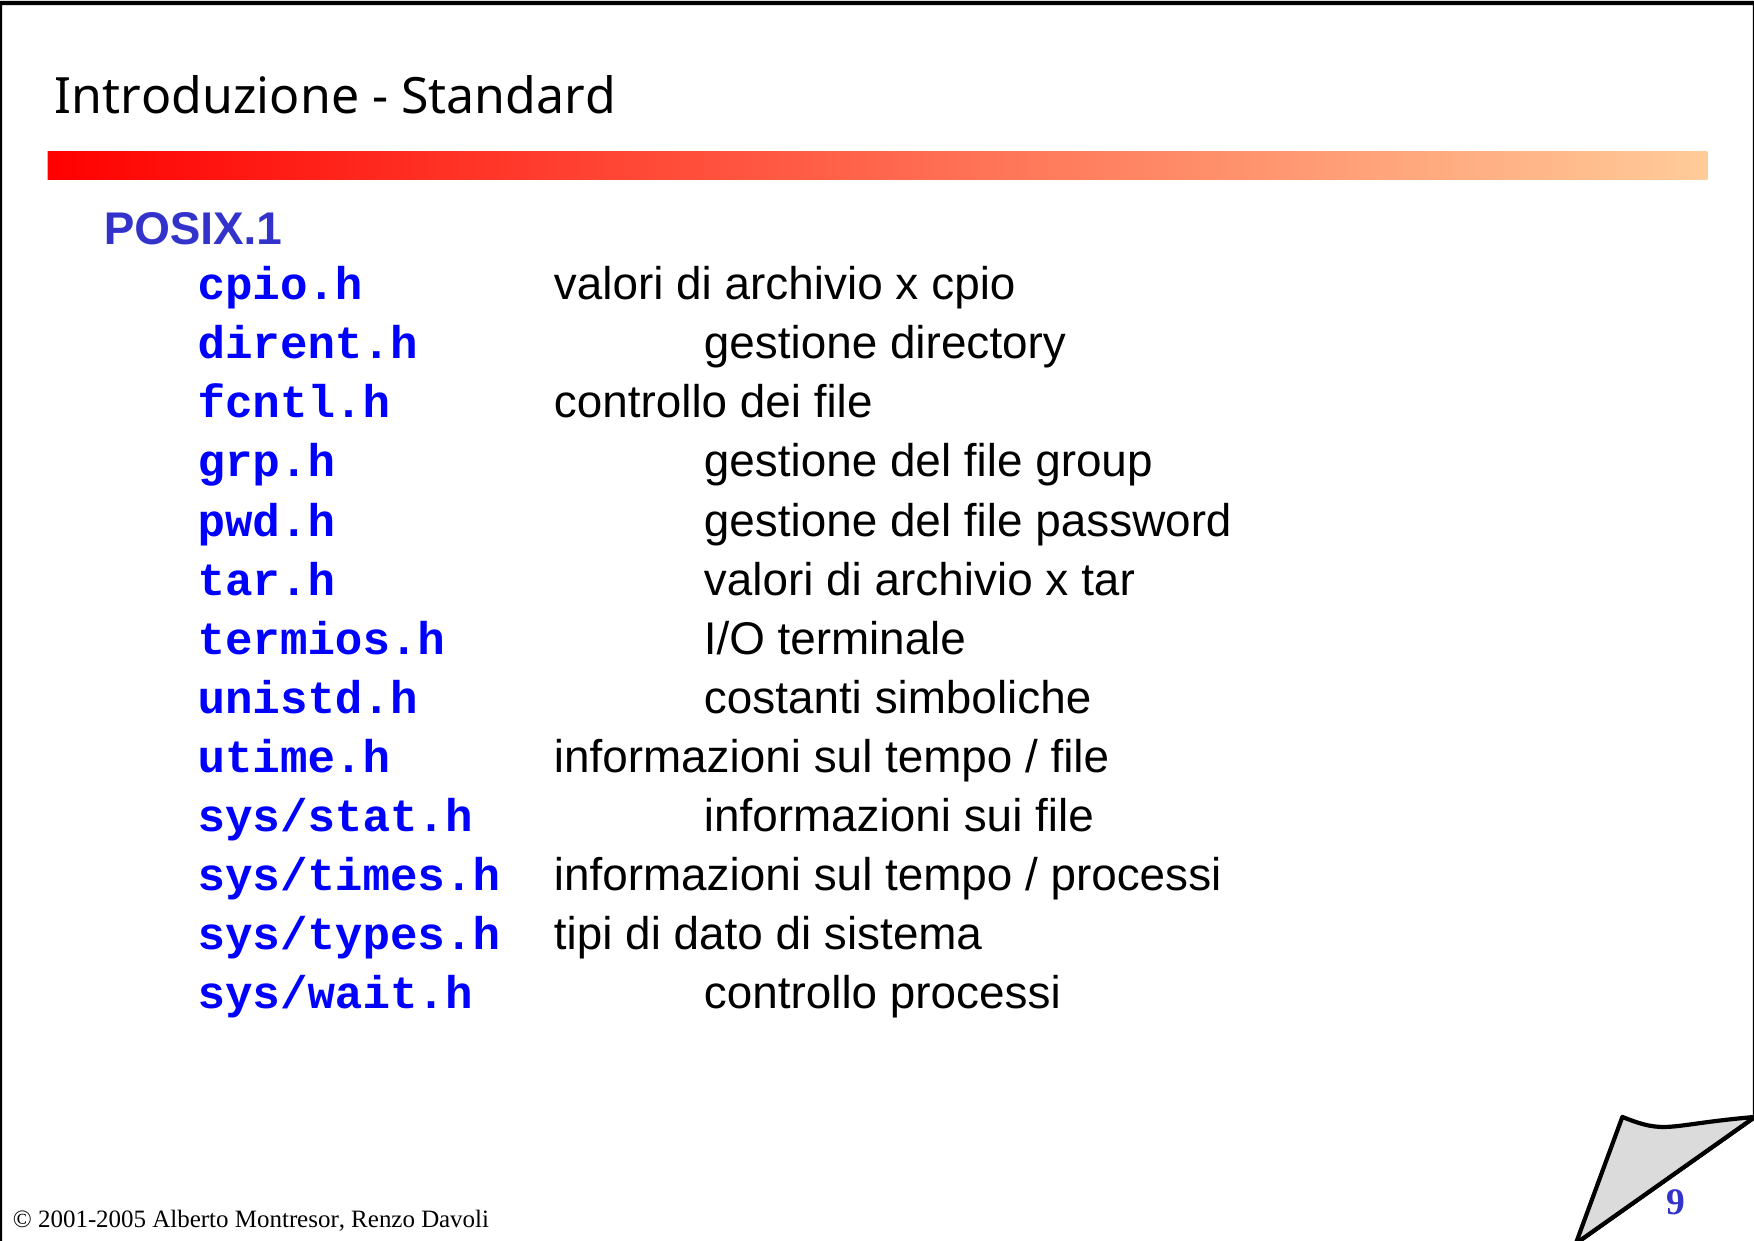

# Introduzione - Standard
POSIX.1
cpio.h		valori di archivio x cpio
dirent.h		gestione directory
fcntl.h		controllo dei file
grp.h			gestione del file group
pwd.h			gestione del file password
tar.h			valori di archivio x tar
termios.h		I/O terminale
unistd.h		costanti simboliche
utime.h		informazioni sul tempo / file
sys/stat.h		informazioni sui file
sys/times.h	informazioni sul tempo / processi
sys/types.h	tipi di dato di sistema
sys/wait.h		controllo processi